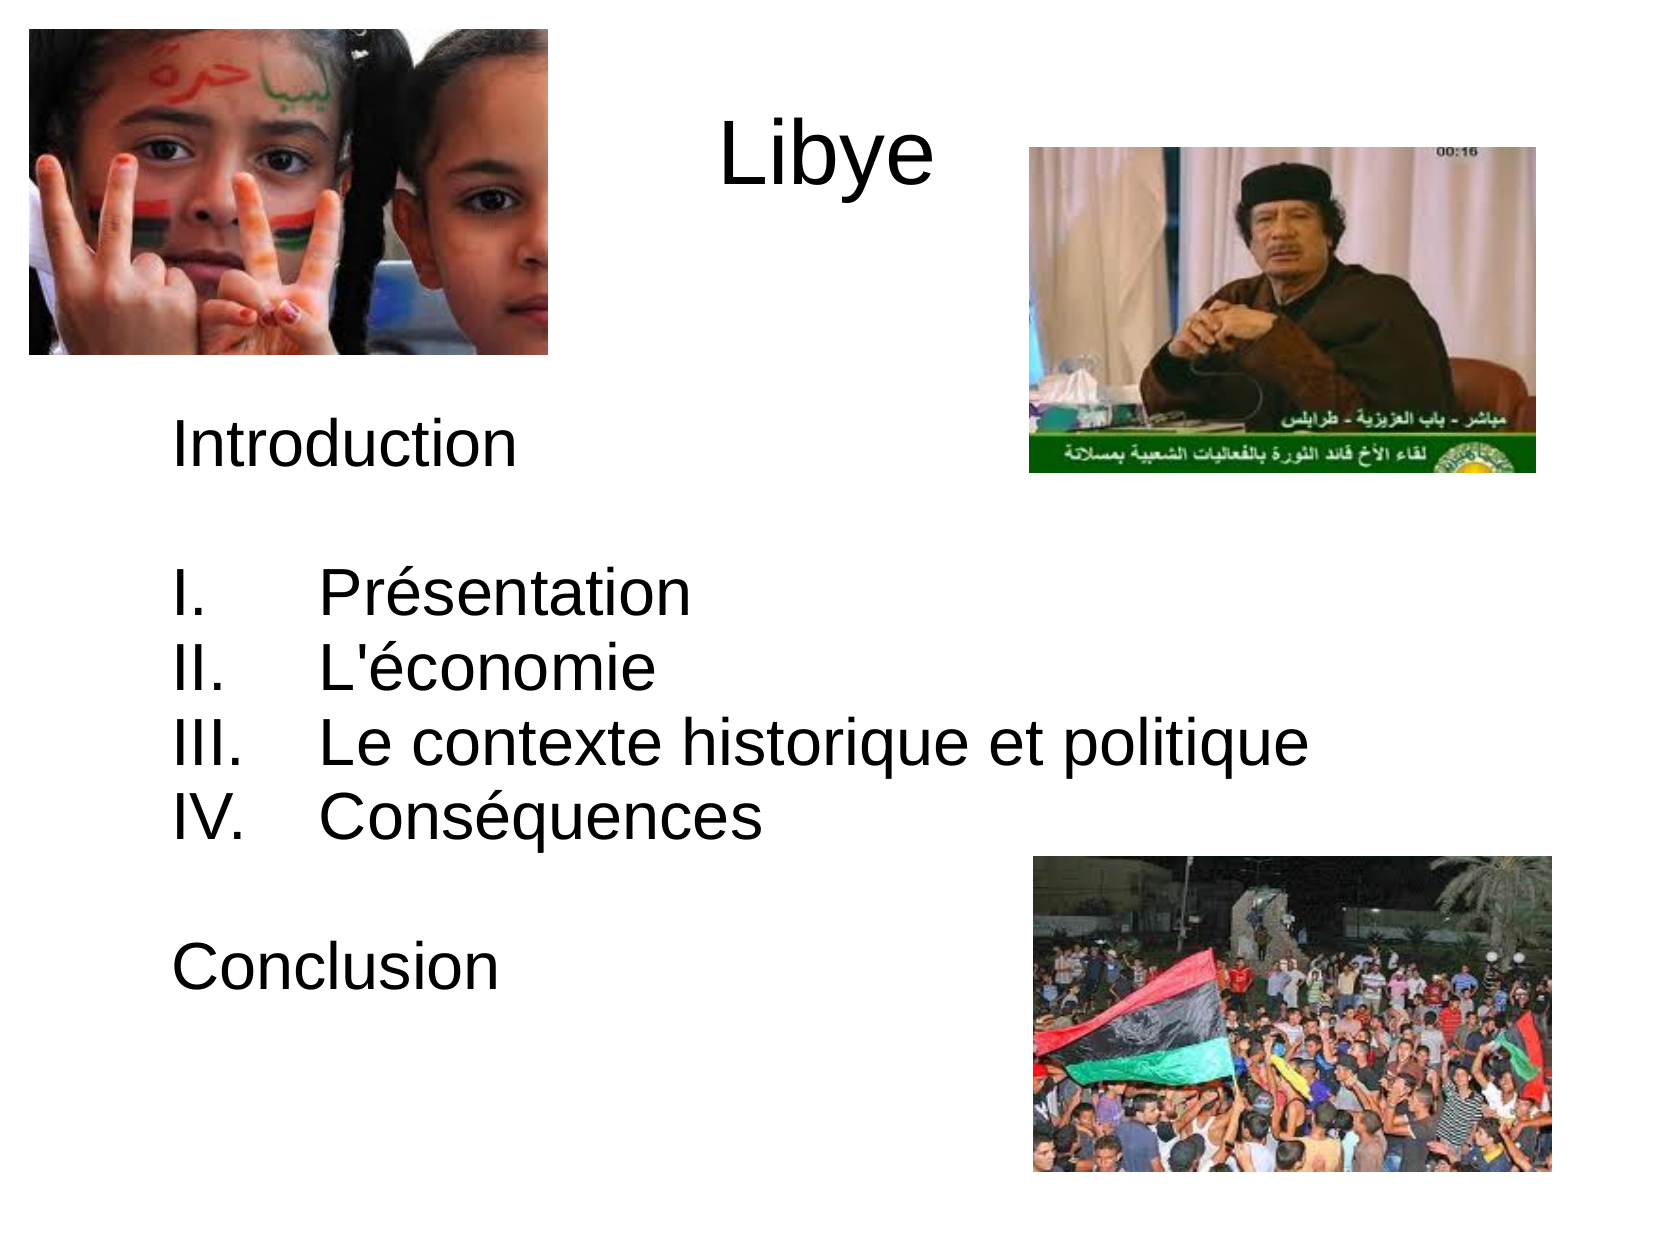

# Libye
Introduction
I.		Présentation
II. 	L'économie
III.	Le contexte historique et politique
IV.	Conséquences
Conclusion